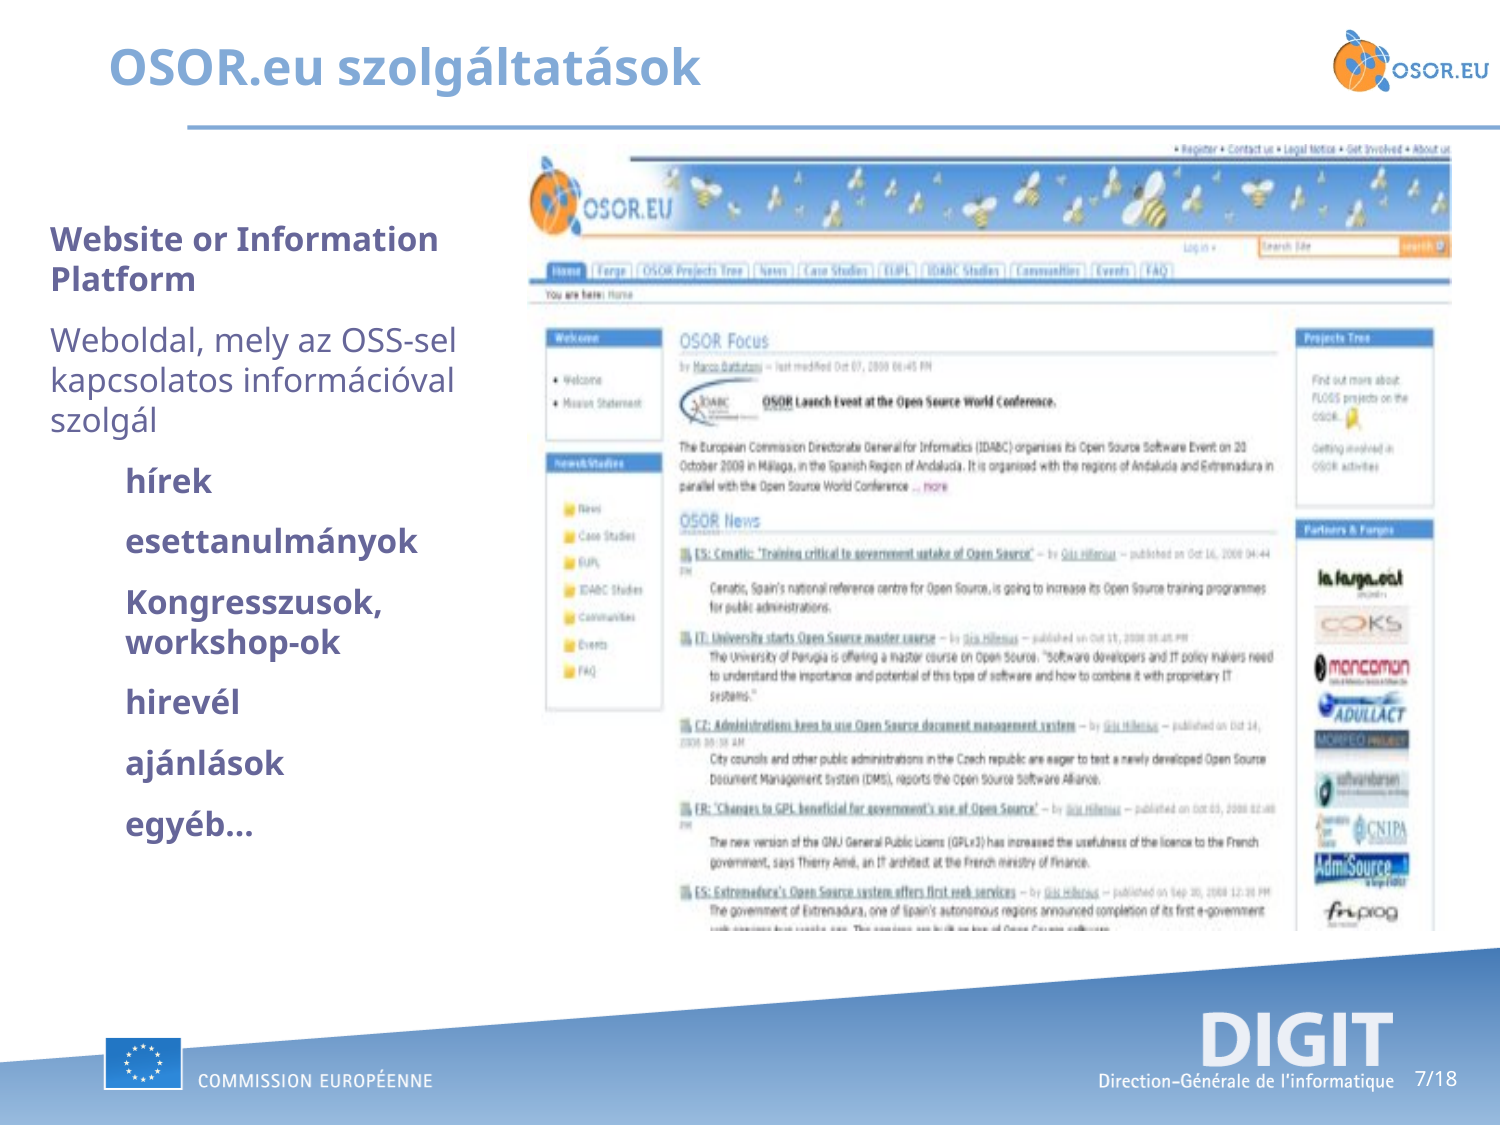

OSOR.eu szolgáltatások
Website or Information Platform
Weboldal, mely az OSS-sel kapcsolatos információval szolgál
hírek
esettanulmányok
Kongresszusok, workshop-ok
hirevél
ajánlások
egyéb...